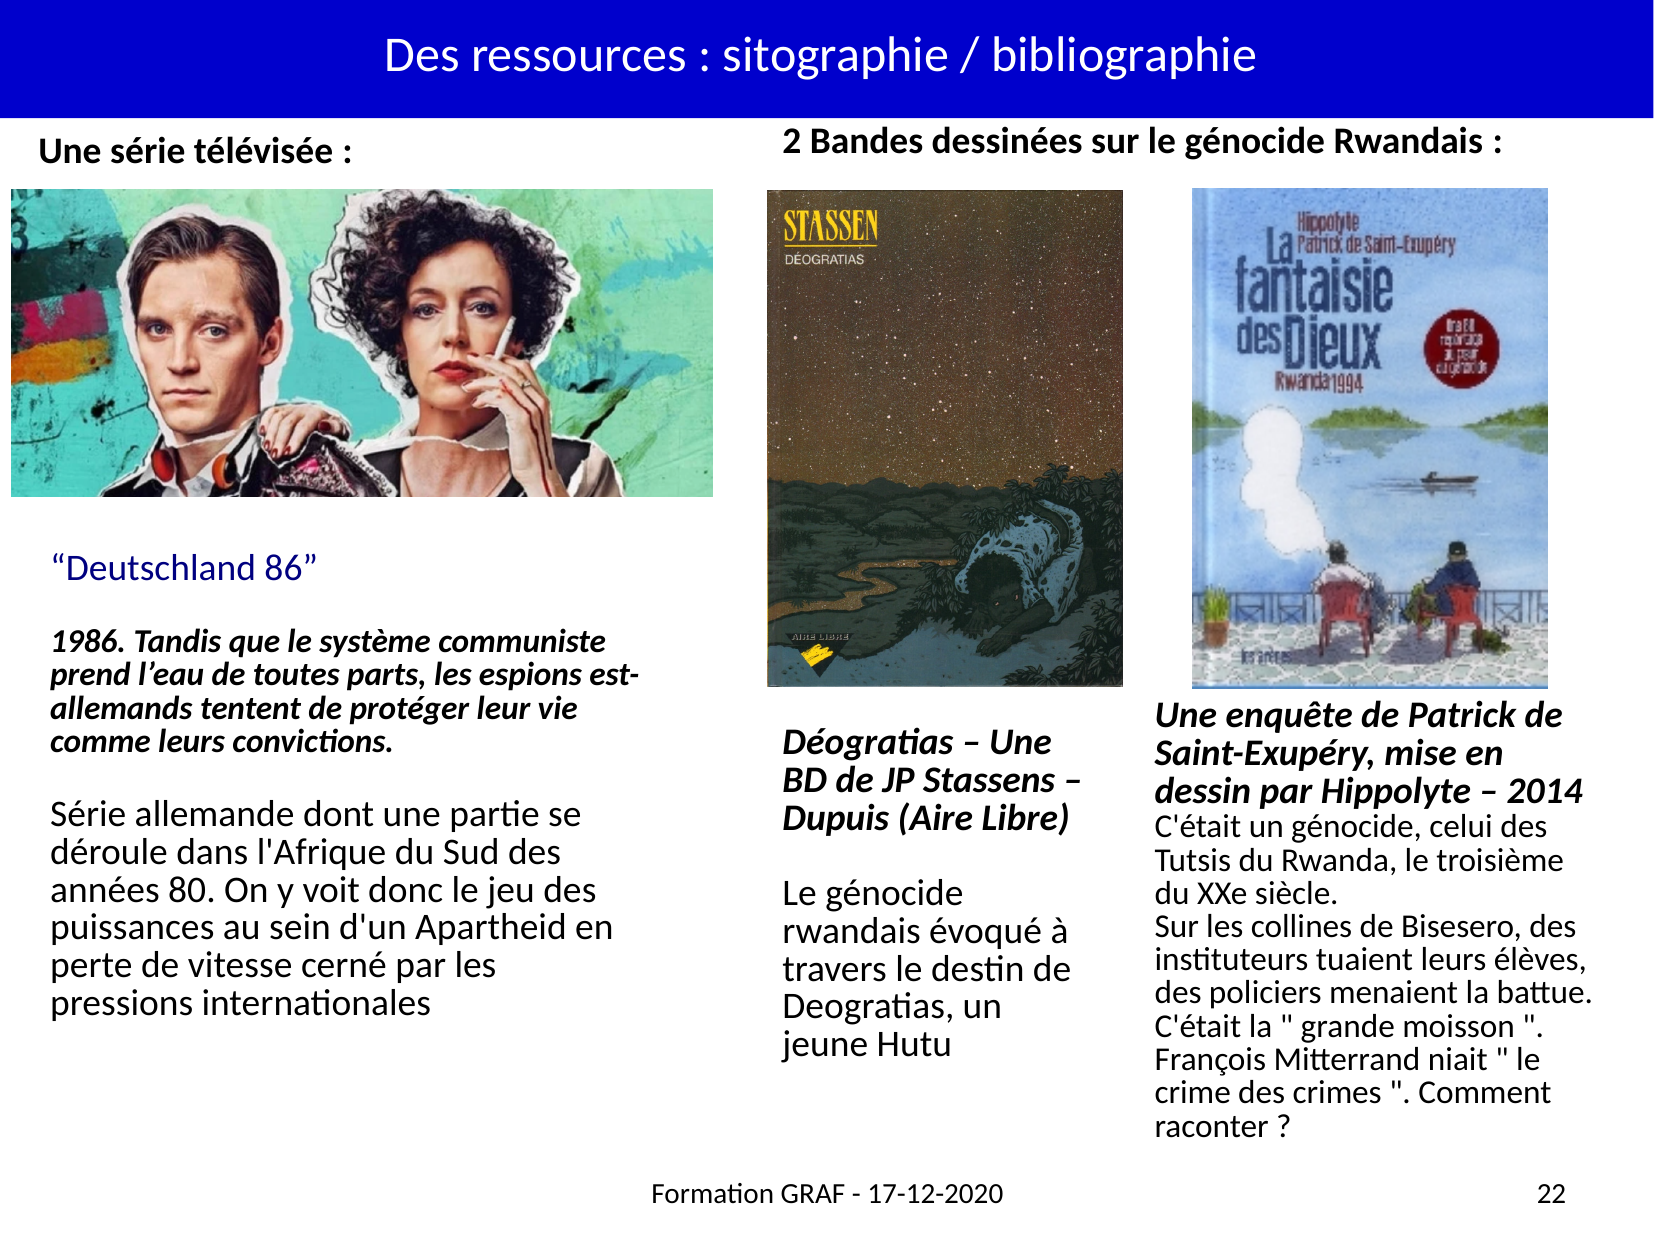

# Des ressources : sitographie / bibliographie
2 Bandes dessinées sur le génocide Rwandais :
Une série télévisée :
“Deutschland 86”
1986. Tandis que le système communiste prend l’eau de toutes parts, les espions est-allemands tentent de protéger leur vie comme leurs convictions.
Série allemande dont une partie se déroule dans l'Afrique du Sud des années 80. On y voit donc le jeu des puissances au sein d'un Apartheid en perte de vitesse cerné par les pressions internationales
Une enquête de Patrick de Saint-Exupéry, mise en dessin par Hippolyte – 2014
C'était un génocide, celui des Tutsis du Rwanda, le troisième du XXe siècle.
Sur les collines de Bisesero, des instituteurs tuaient leurs élèves, des policiers menaient la battue. C'était la " grande moisson ".
François Mitterrand niait " le crime des crimes ". Comment raconter ?
Déogratias – Une BD de JP Stassens – Dupuis (Aire Libre)
Le génocide rwandais évoqué à travers le destin de Deogratias, un jeune Hutu
22